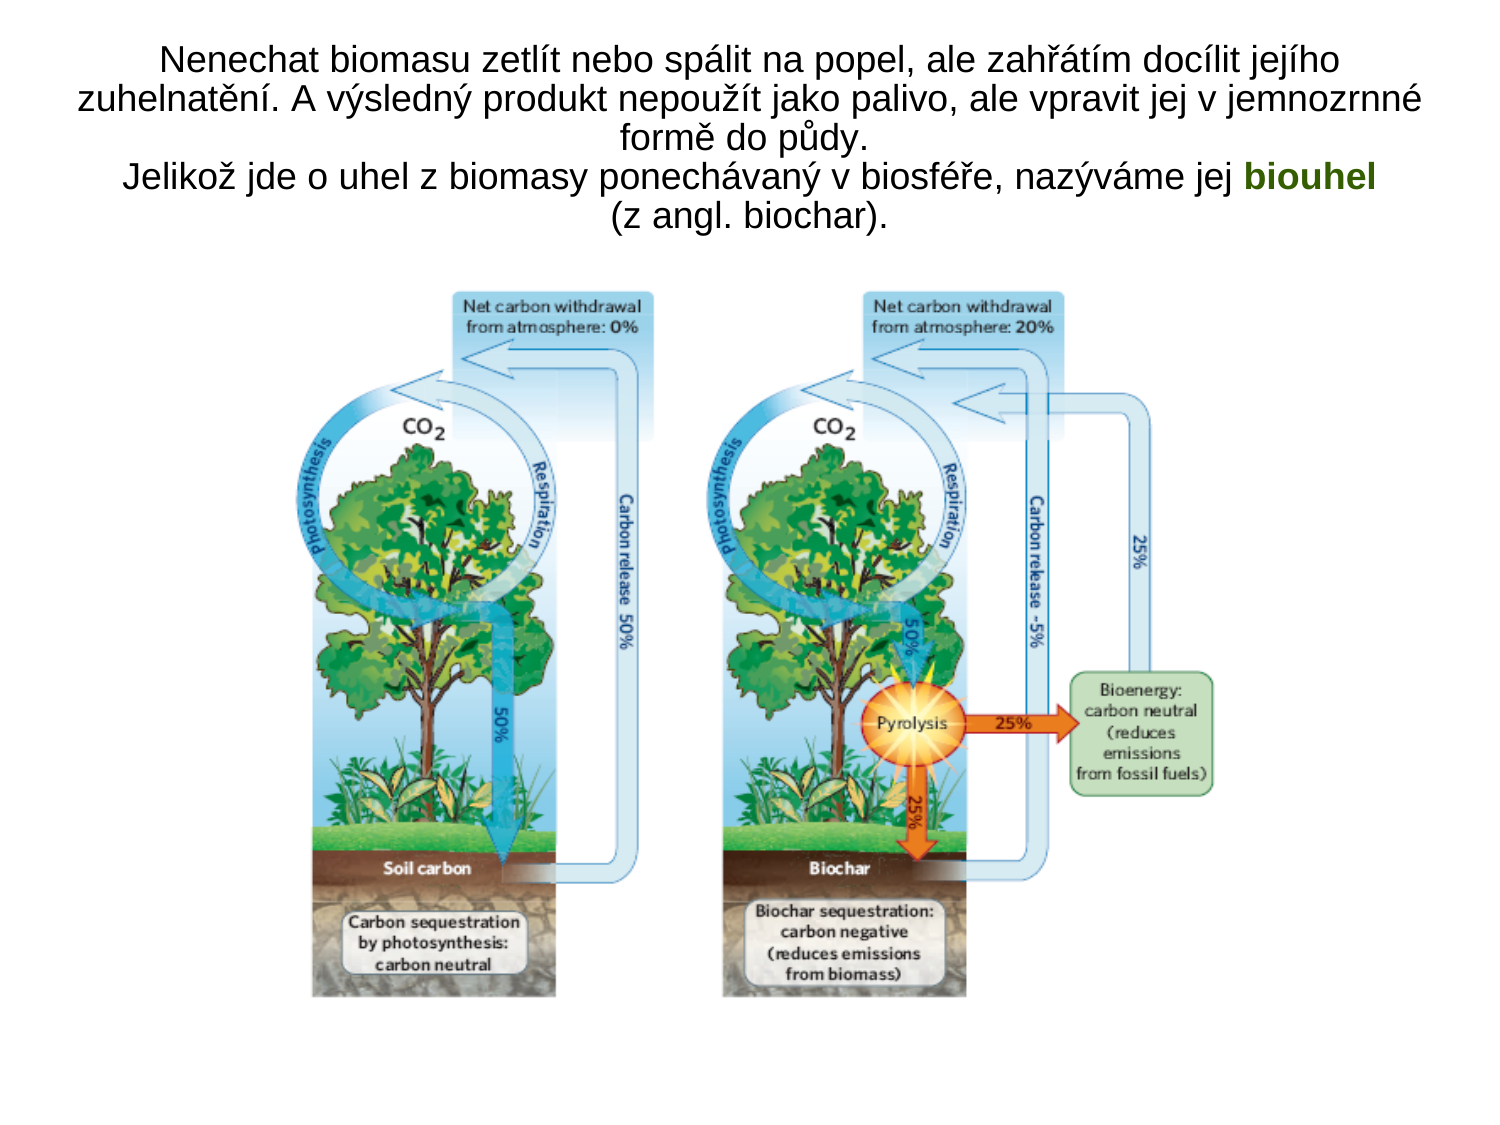

# Nenechat biomasu zetlít nebo spálit na popel, ale zahřátím docílit jejího zuhelnatění. A výsledný produkt nepoužít jako palivo, ale vpravit jej v jemnozrnné formě do půdy. Jelikož jde o uhel z biomasy ponechávaný v biosféře, nazýváme jej biouhel (z angl. biochar).